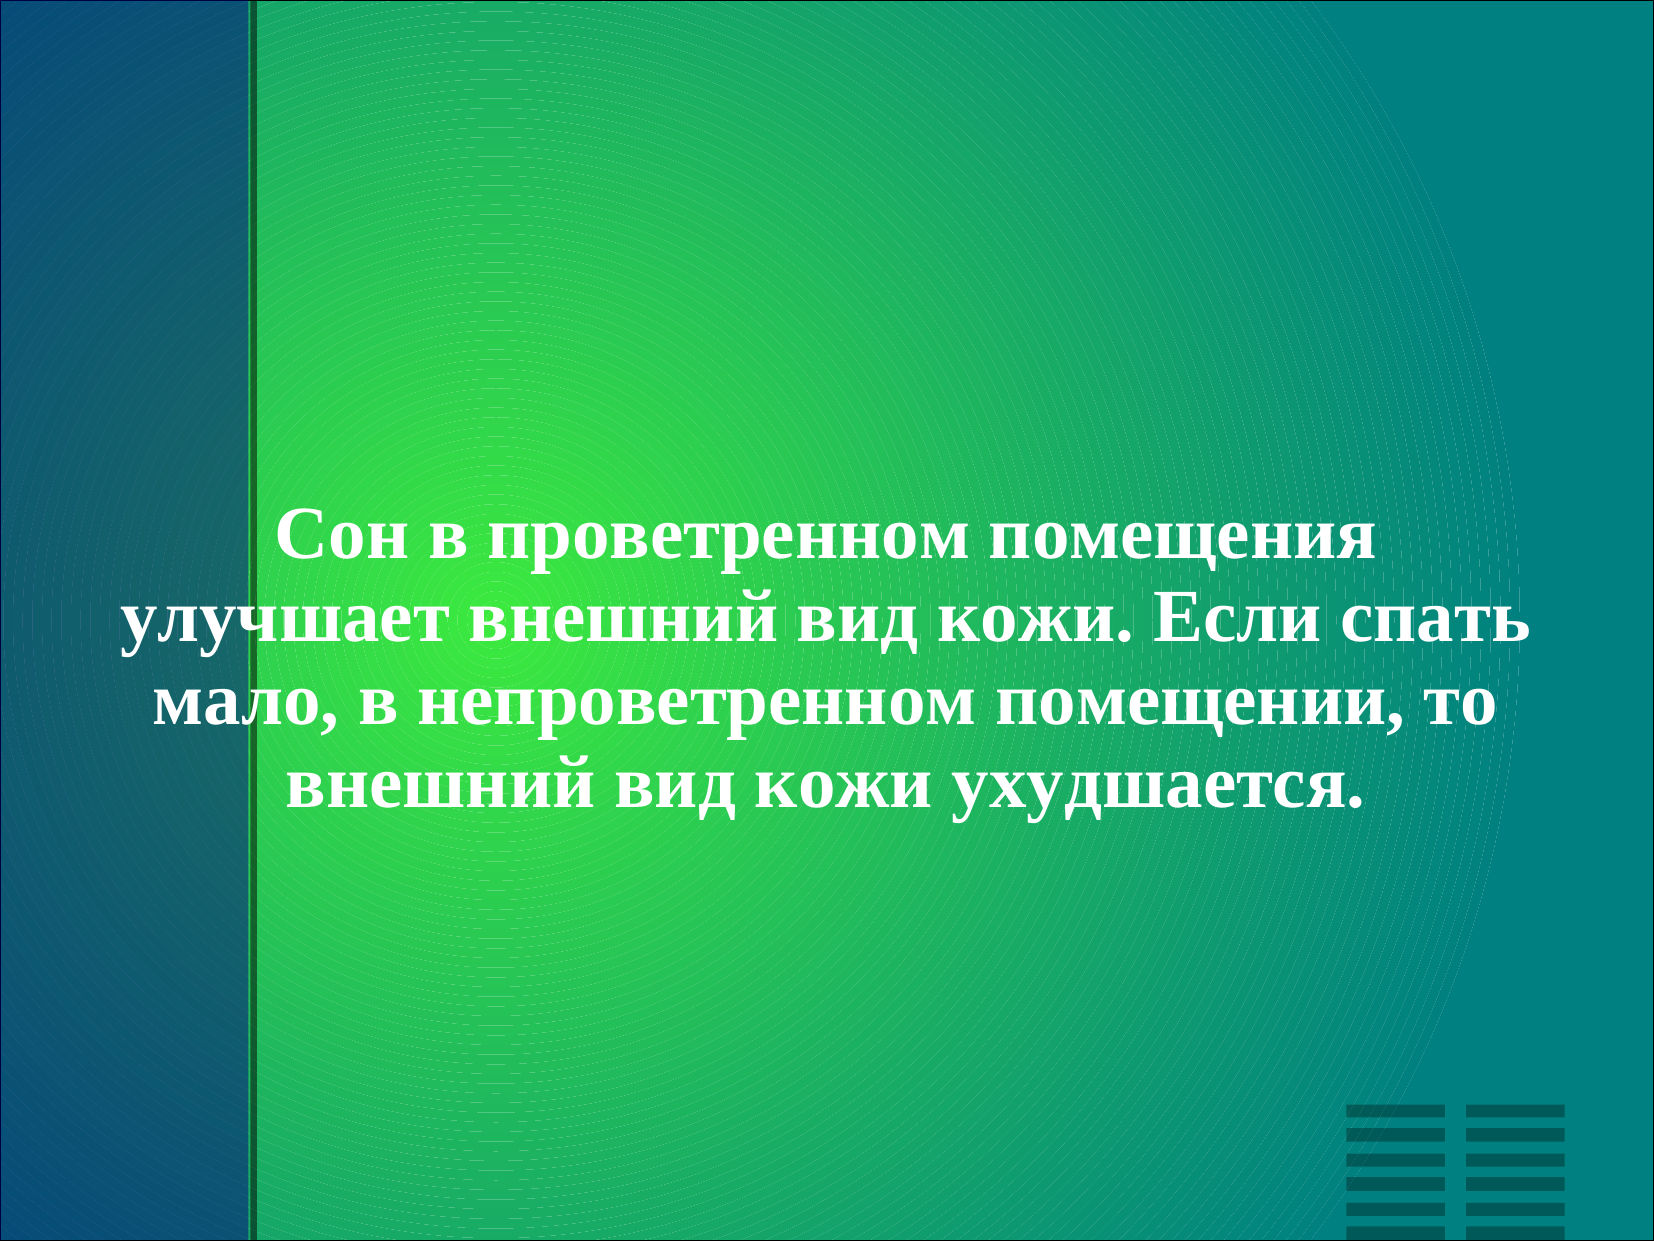

# Сон в проветренном помещения улучшает внешний вид кожи. Если спать мало, в непроветренном помещении, то внешний вид кожи ухудшается.